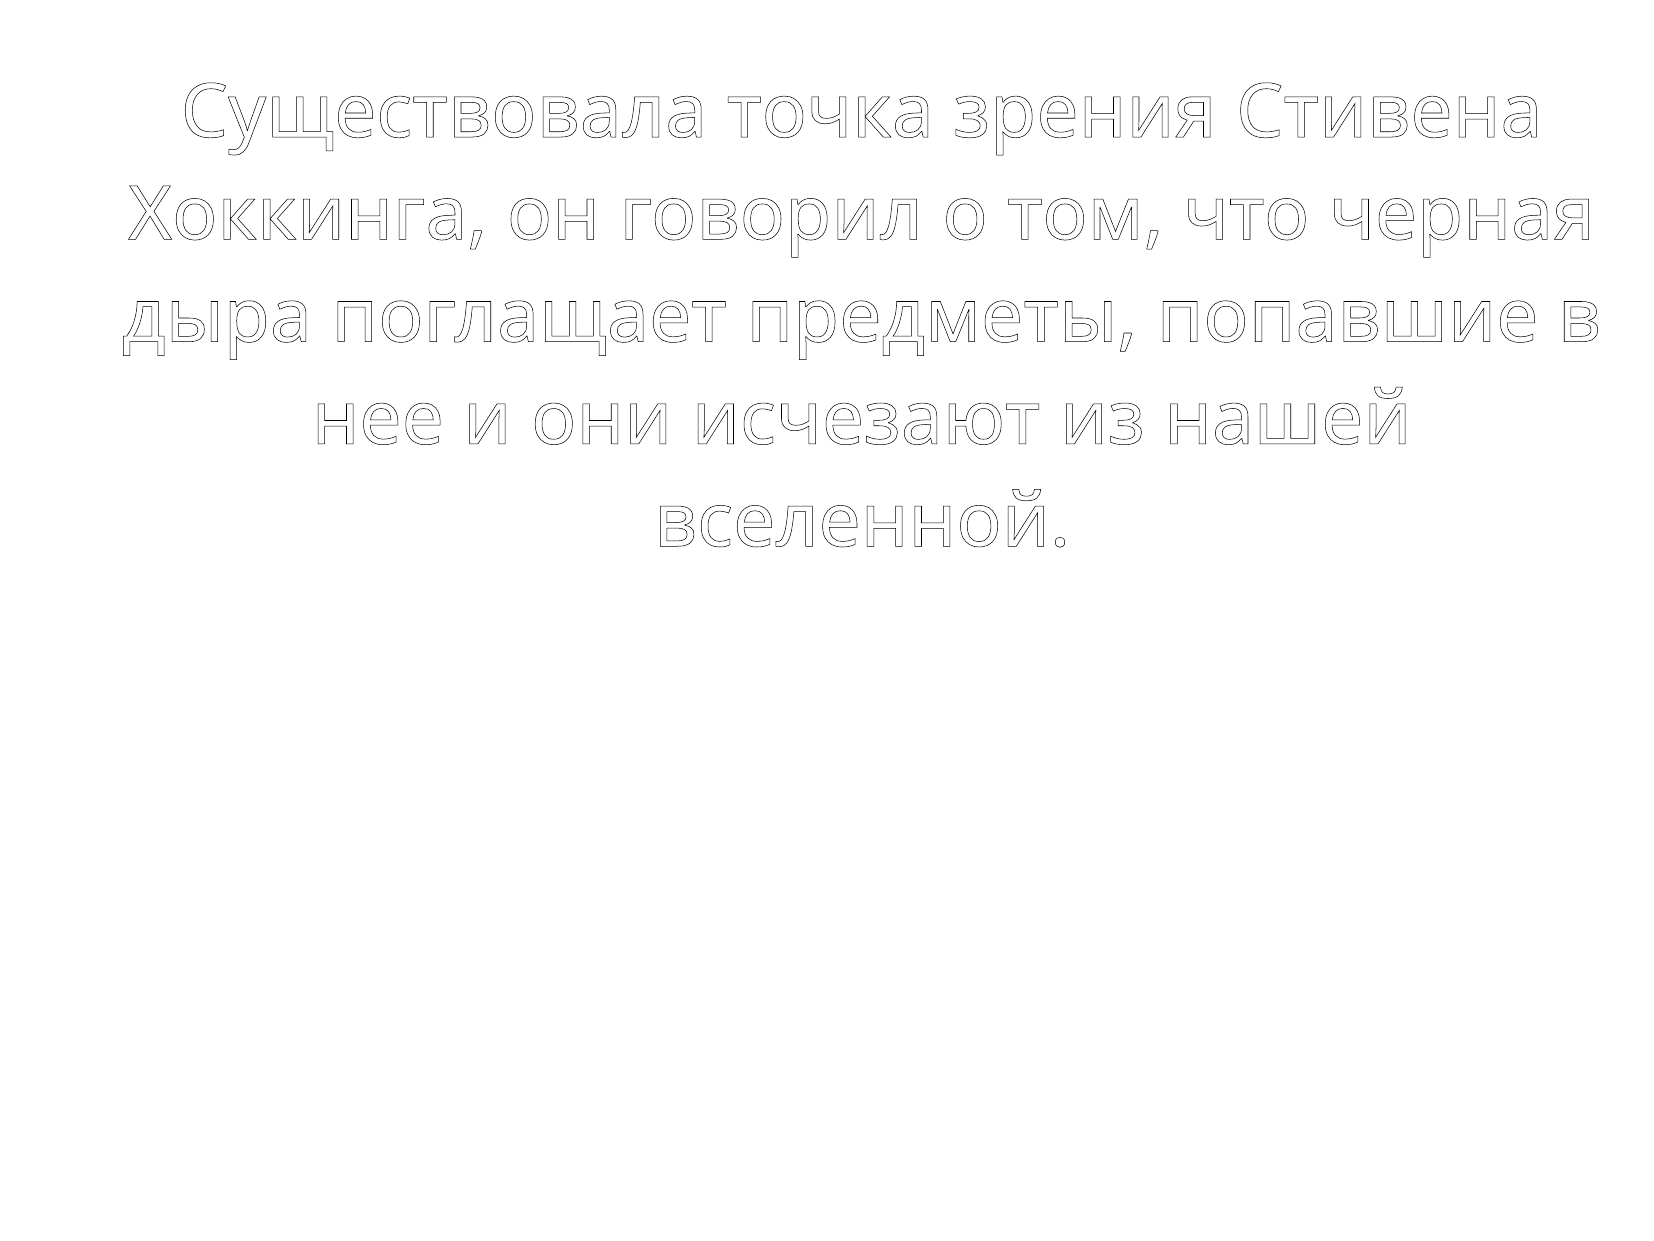

# Существовала точка зрения Стивена Хоккинга, он говорил о том, что черная дыра поглащает предметы, попавшие в нее и они исчезают из нашей вселенной.